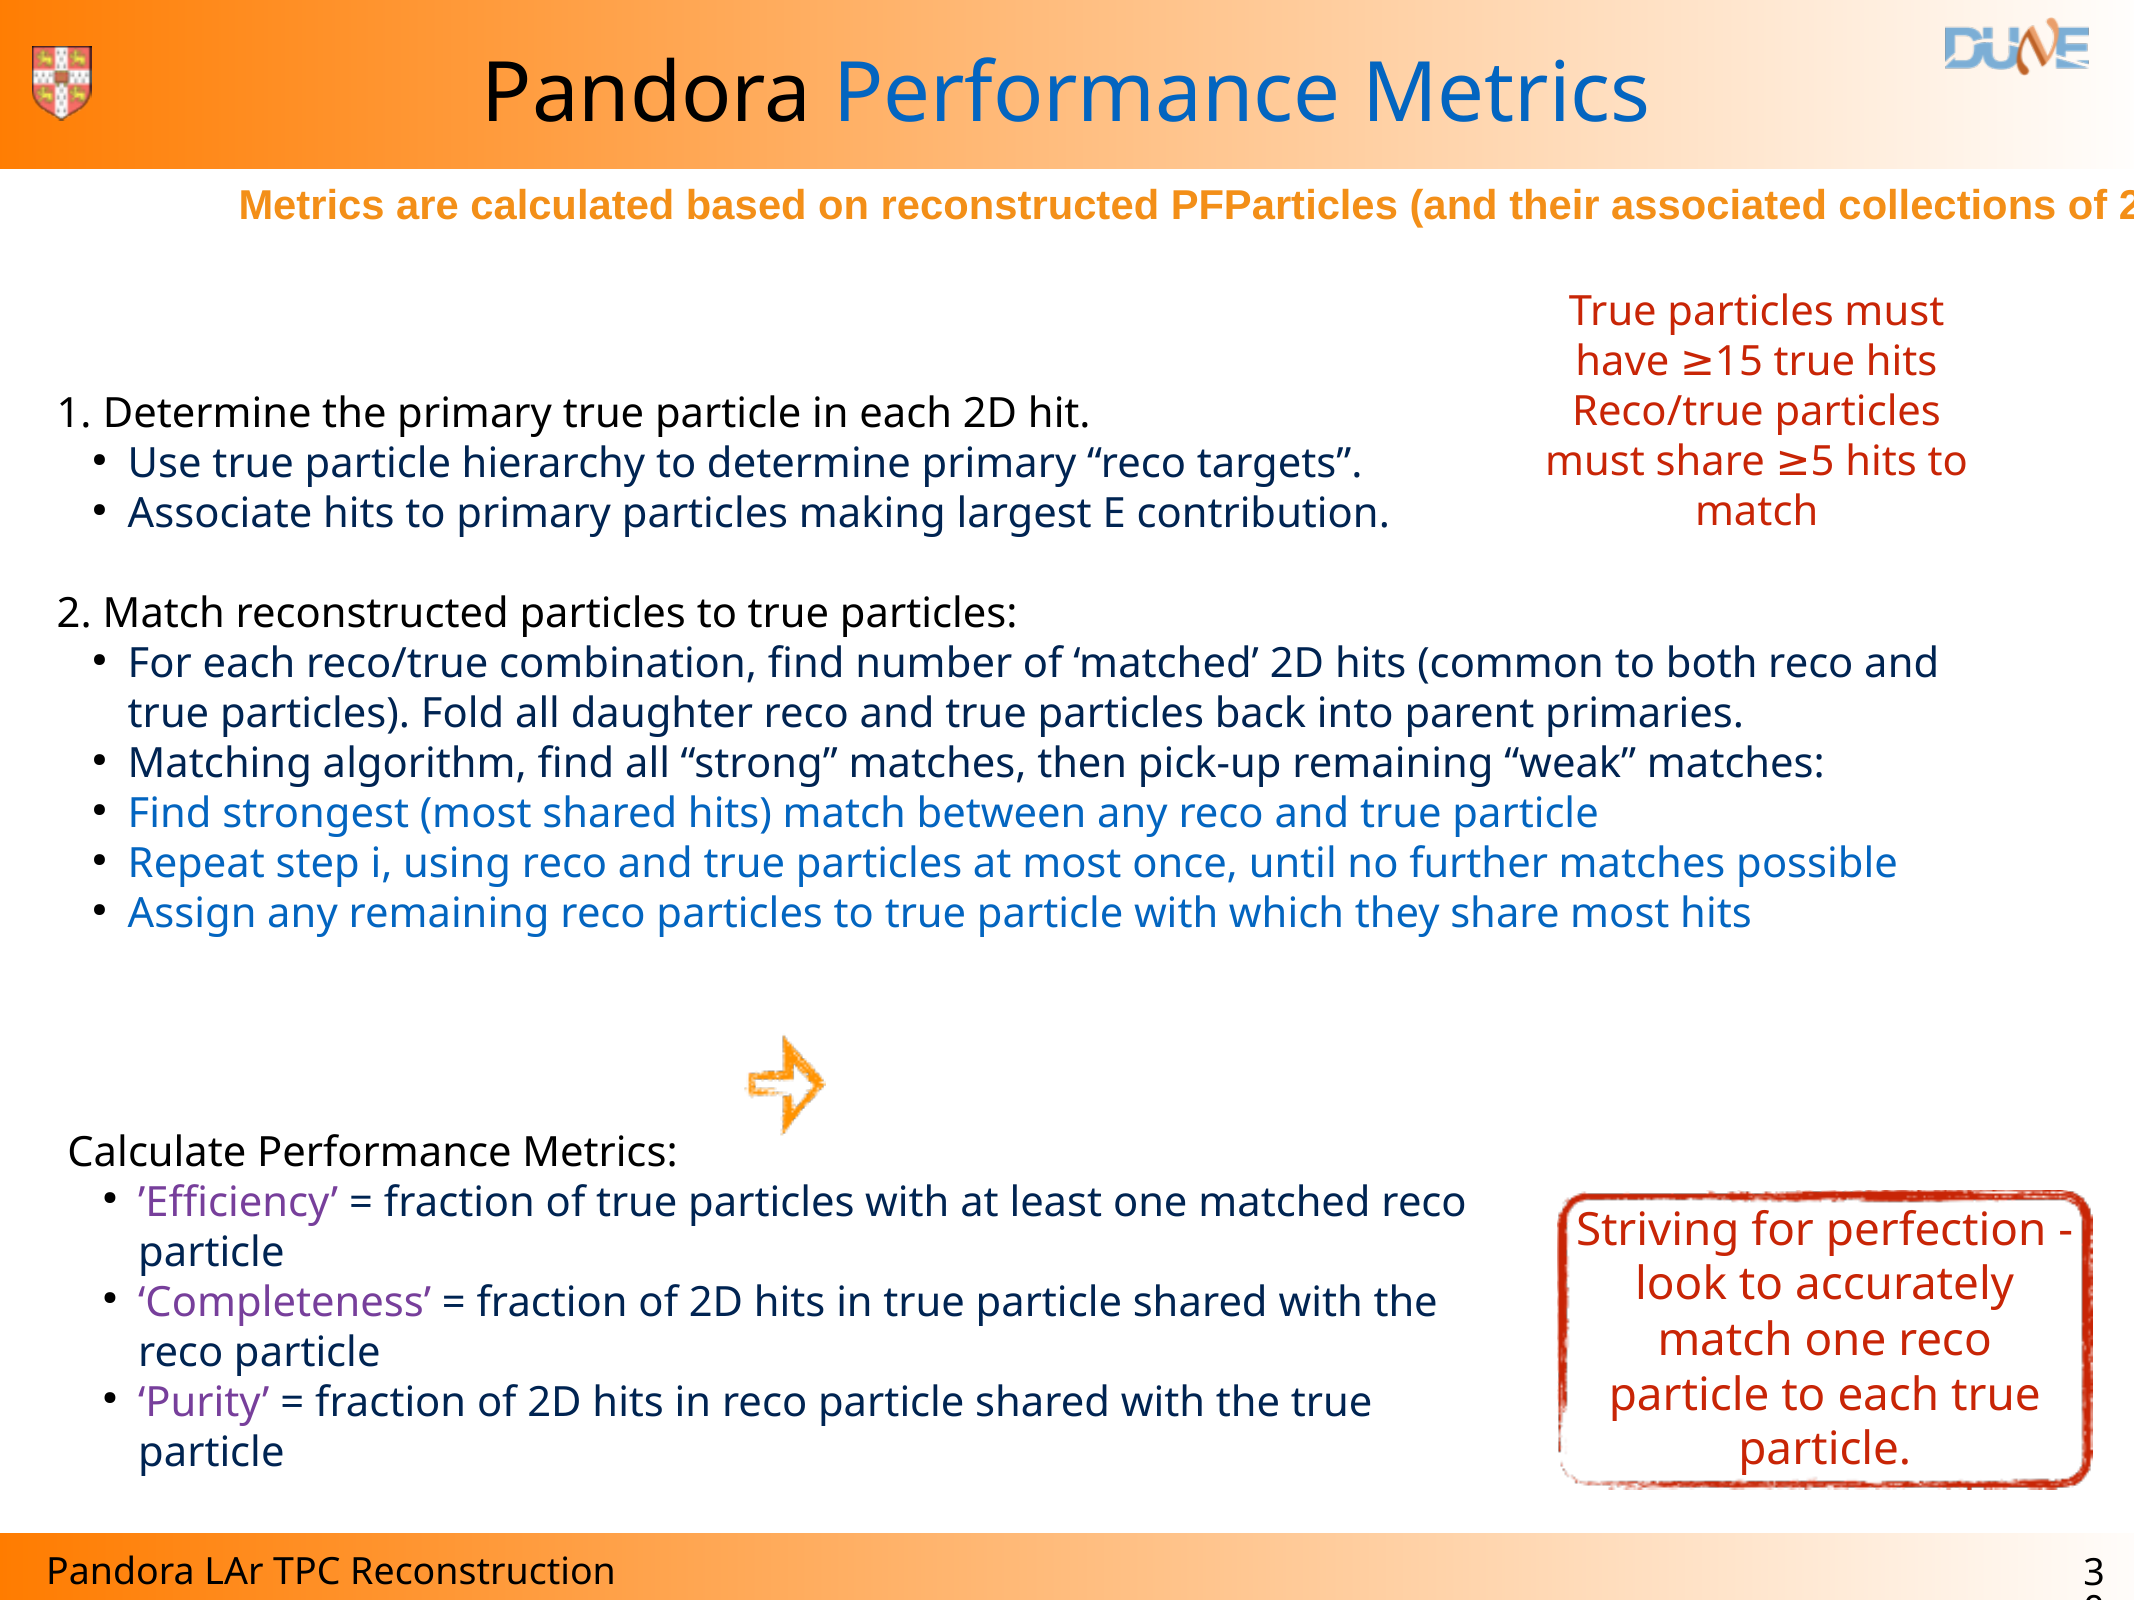

Pandora Performance Metrics
Metrics are calculated based on reconstructed PFParticles (and their associated collections of 2D hits)
True particles must have ≥15 true hits
Reco/true particles must share ≥5 hits to match
 Determine the primary true particle in each 2D hit.
Use true particle hierarchy to determine primary “reco targets”.
Associate hits to primary particles making largest E contribution.
2. Match reconstructed particles to true particles:
For each reco/true combination, find number of ‘matched’ 2D hits (common to both reco and true particles). Fold all daughter reco and true particles back into parent primaries.
Matching algorithm, find all “strong” matches, then pick-up remaining “weak” matches:
Find strongest (most shared hits) match between any reco and true particle
Repeat step i, using reco and true particles at most once, until no further matches possible
Assign any remaining reco particles to true particle with which they share most hits
Calculate Performance Metrics:
’Efficiency’ = fraction of true particles with at least one matched reco particle
‘Completeness’ = fraction of 2D hits in true particle shared with the reco particle
‘Purity’ = fraction of 2D hits in reco particle shared with the true particle
Striving for perfection - look to accurately match one reco particle to each true particle.